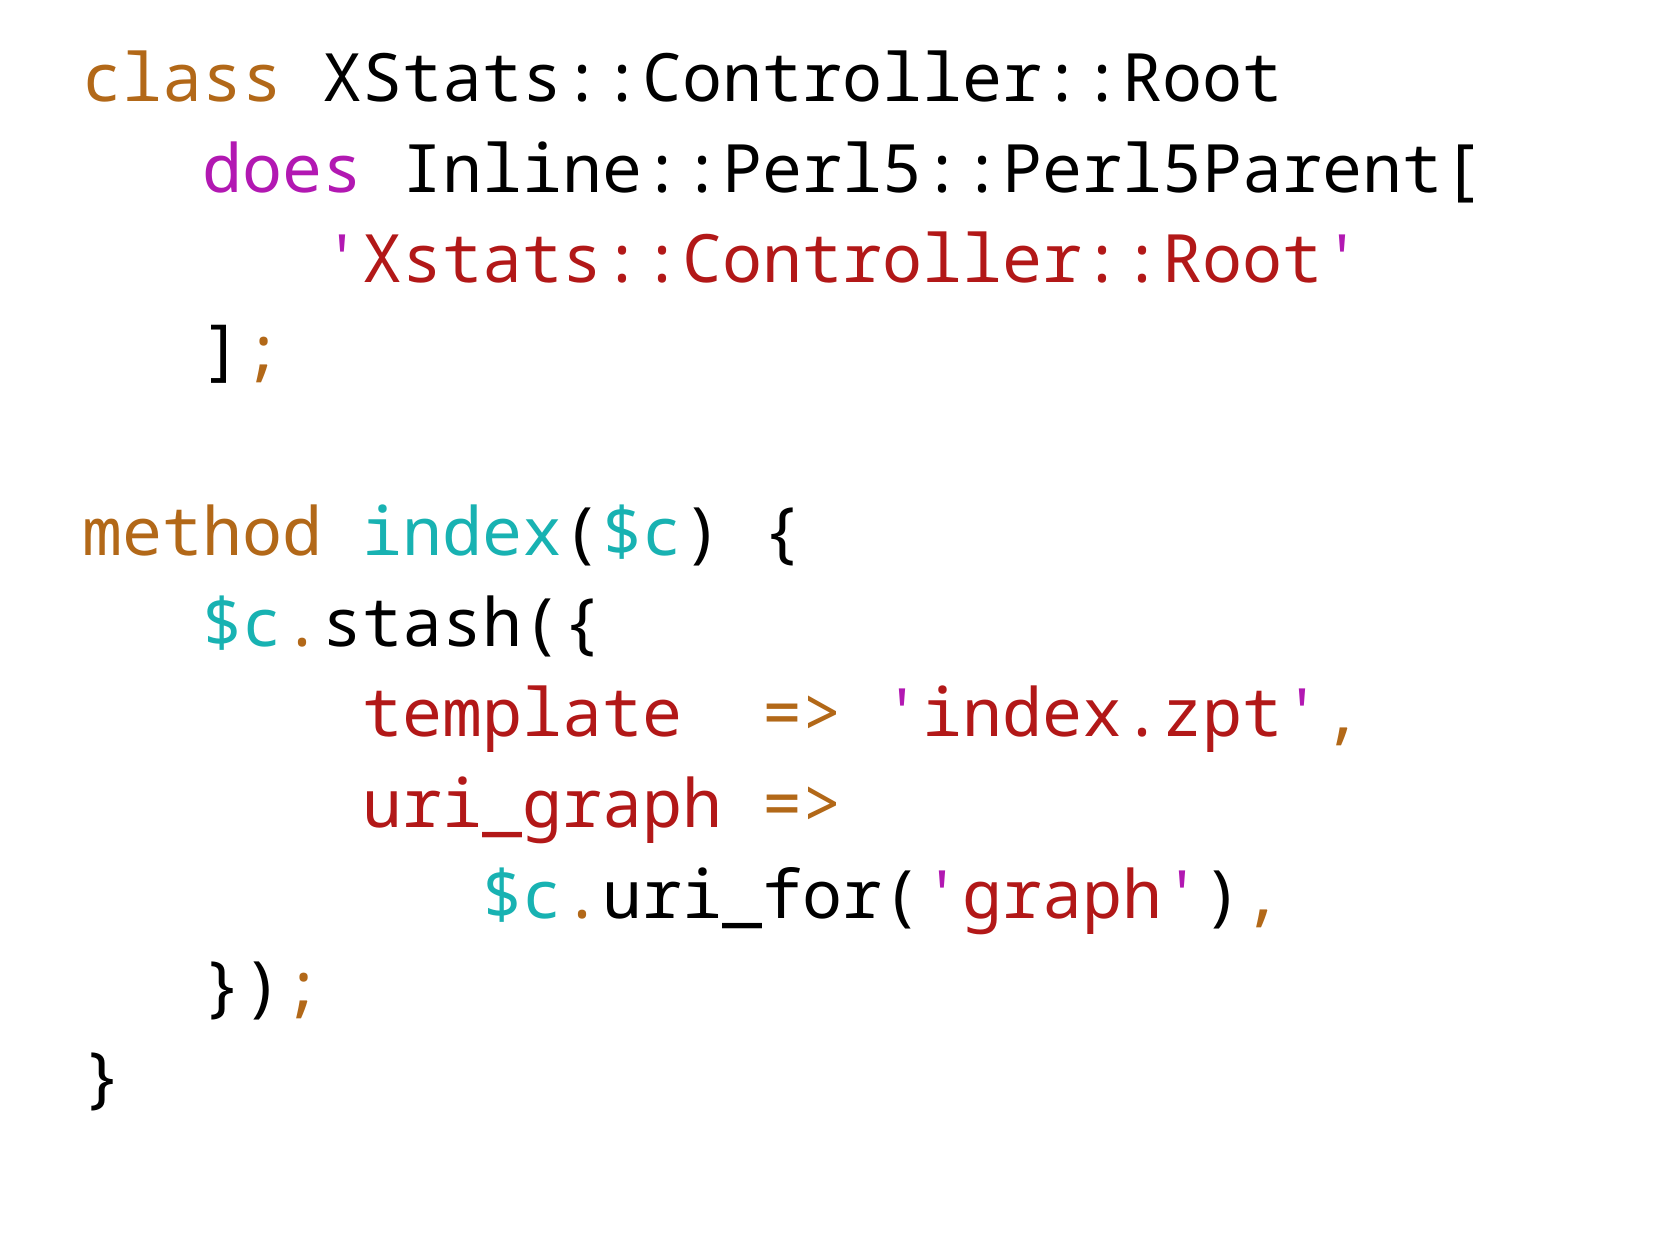

# class XStats::Controller::Root    does Inline::Perl5::Perl5Parent[
 'Xstats::Controller::Root'
 ];
method index($c) {
   $c.stash({
       template  => 'index.zpt',
       uri_graph =>
 $c.uri_for('graph'),
   });
}